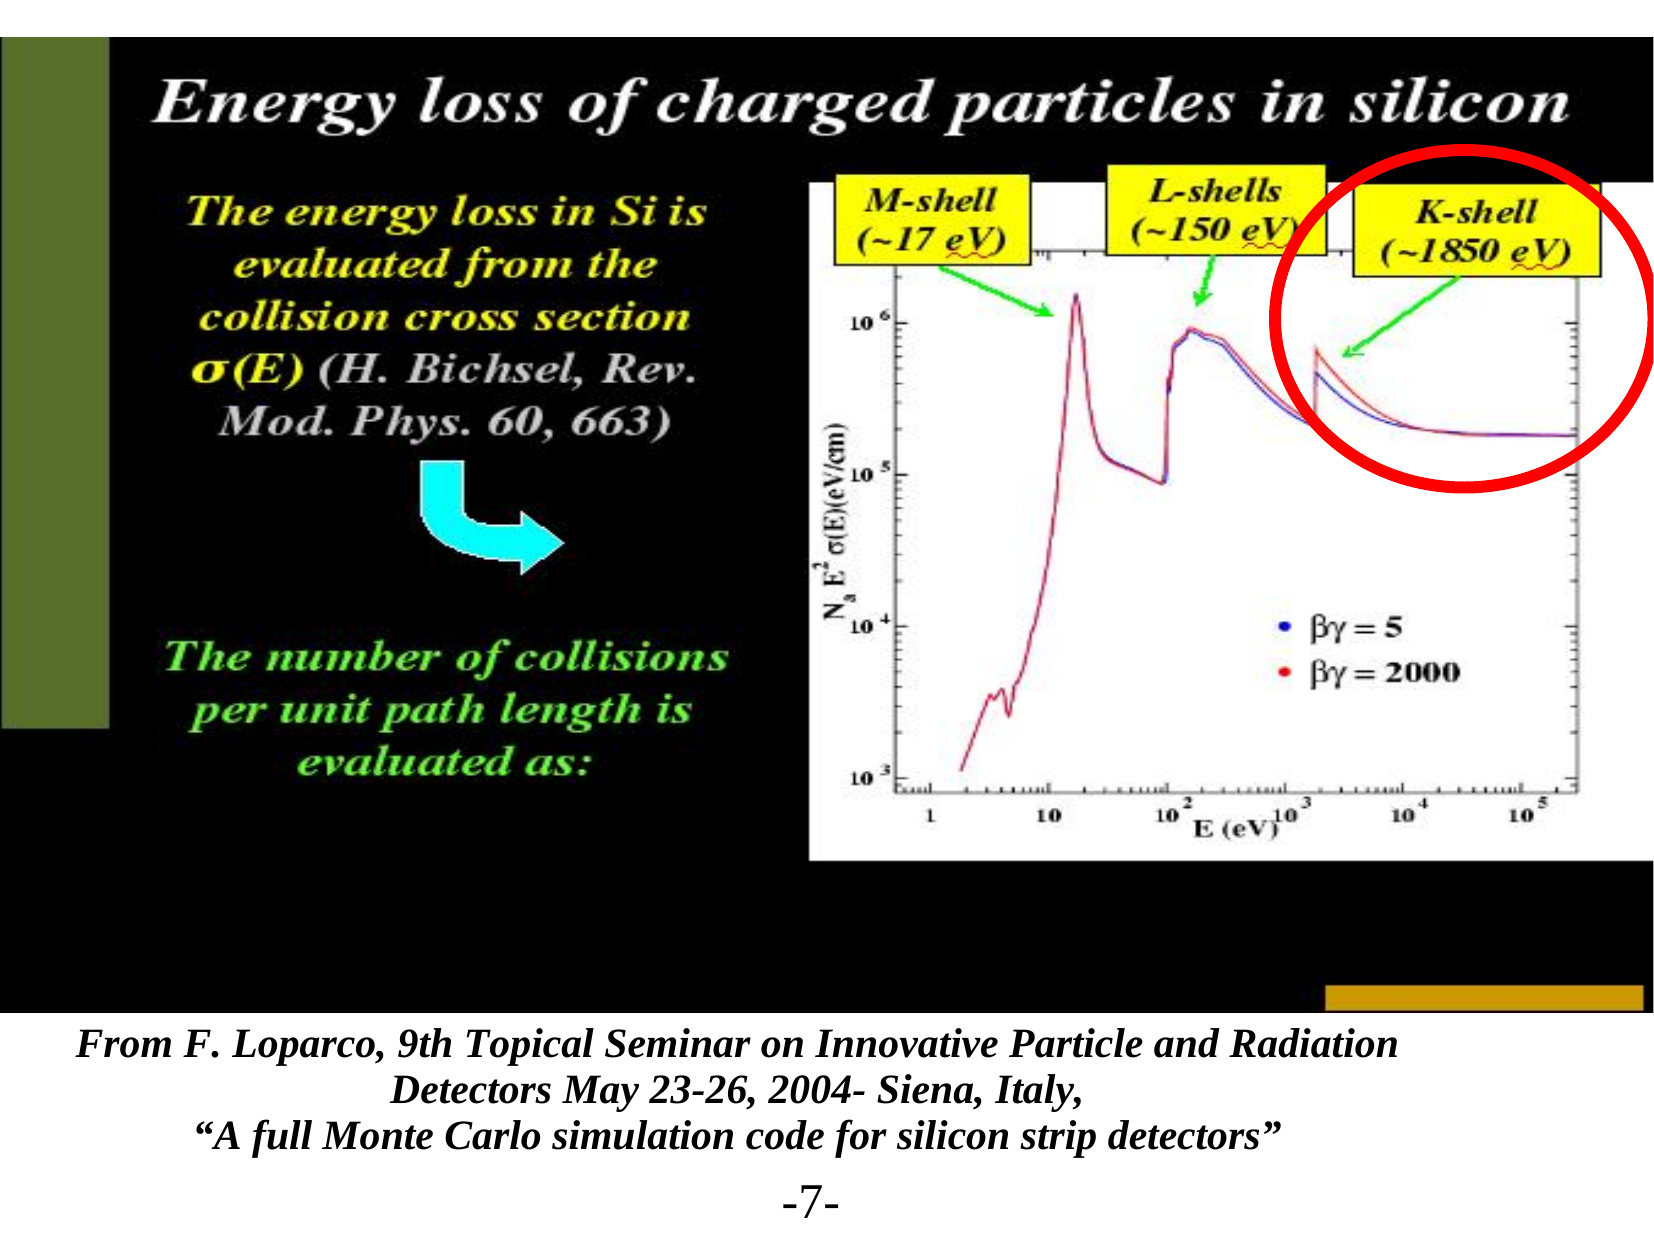

From F. Loparco, 9th Topical Seminar on Innovative Particle and Radiation Detectors May 23-26, 2004- Siena, Italy,
“A full Monte Carlo simulation code for silicon strip detectors”
7